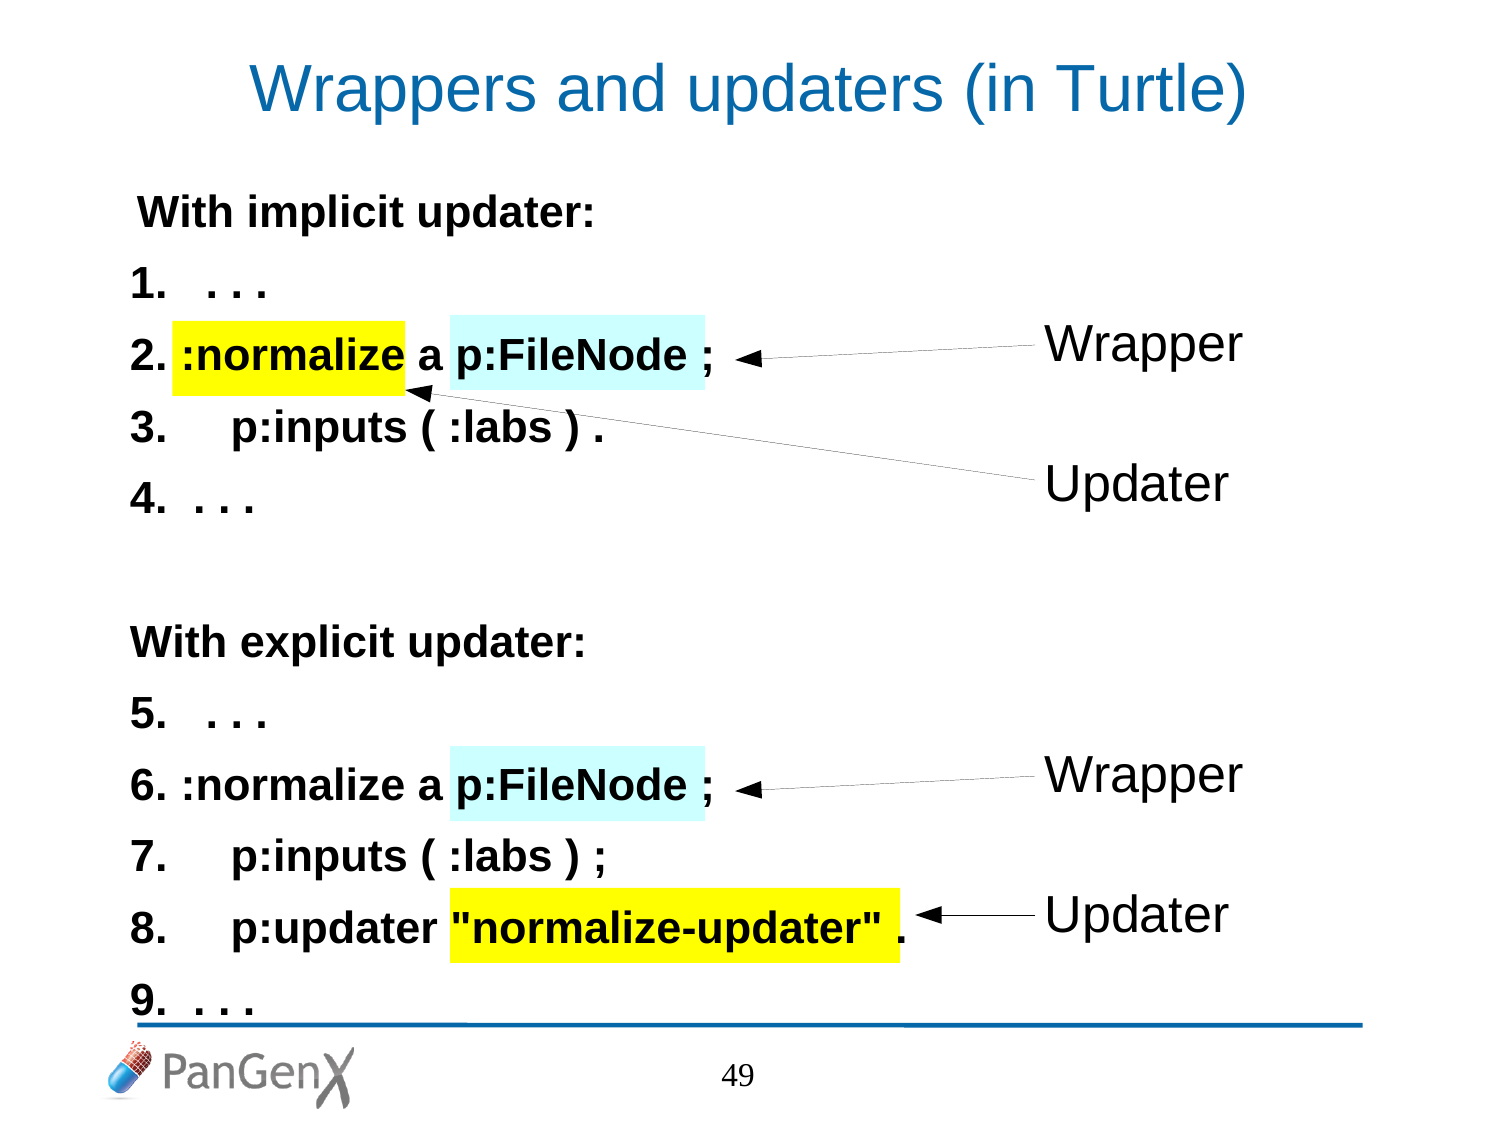

# Wrappers and updaters (in Turtle)
With implicit updater:
 . . .
:normalize a p:FileNode ;
 p:inputs ( :labs ) .
 . . .
With explicit updater:
 . . .
:normalize a p:FileNode ;
 p:inputs ( :labs ) ;
 p:updater "normalize-updater" .
 . . .
Wrapper
Updater
Wrapper
Updater
49